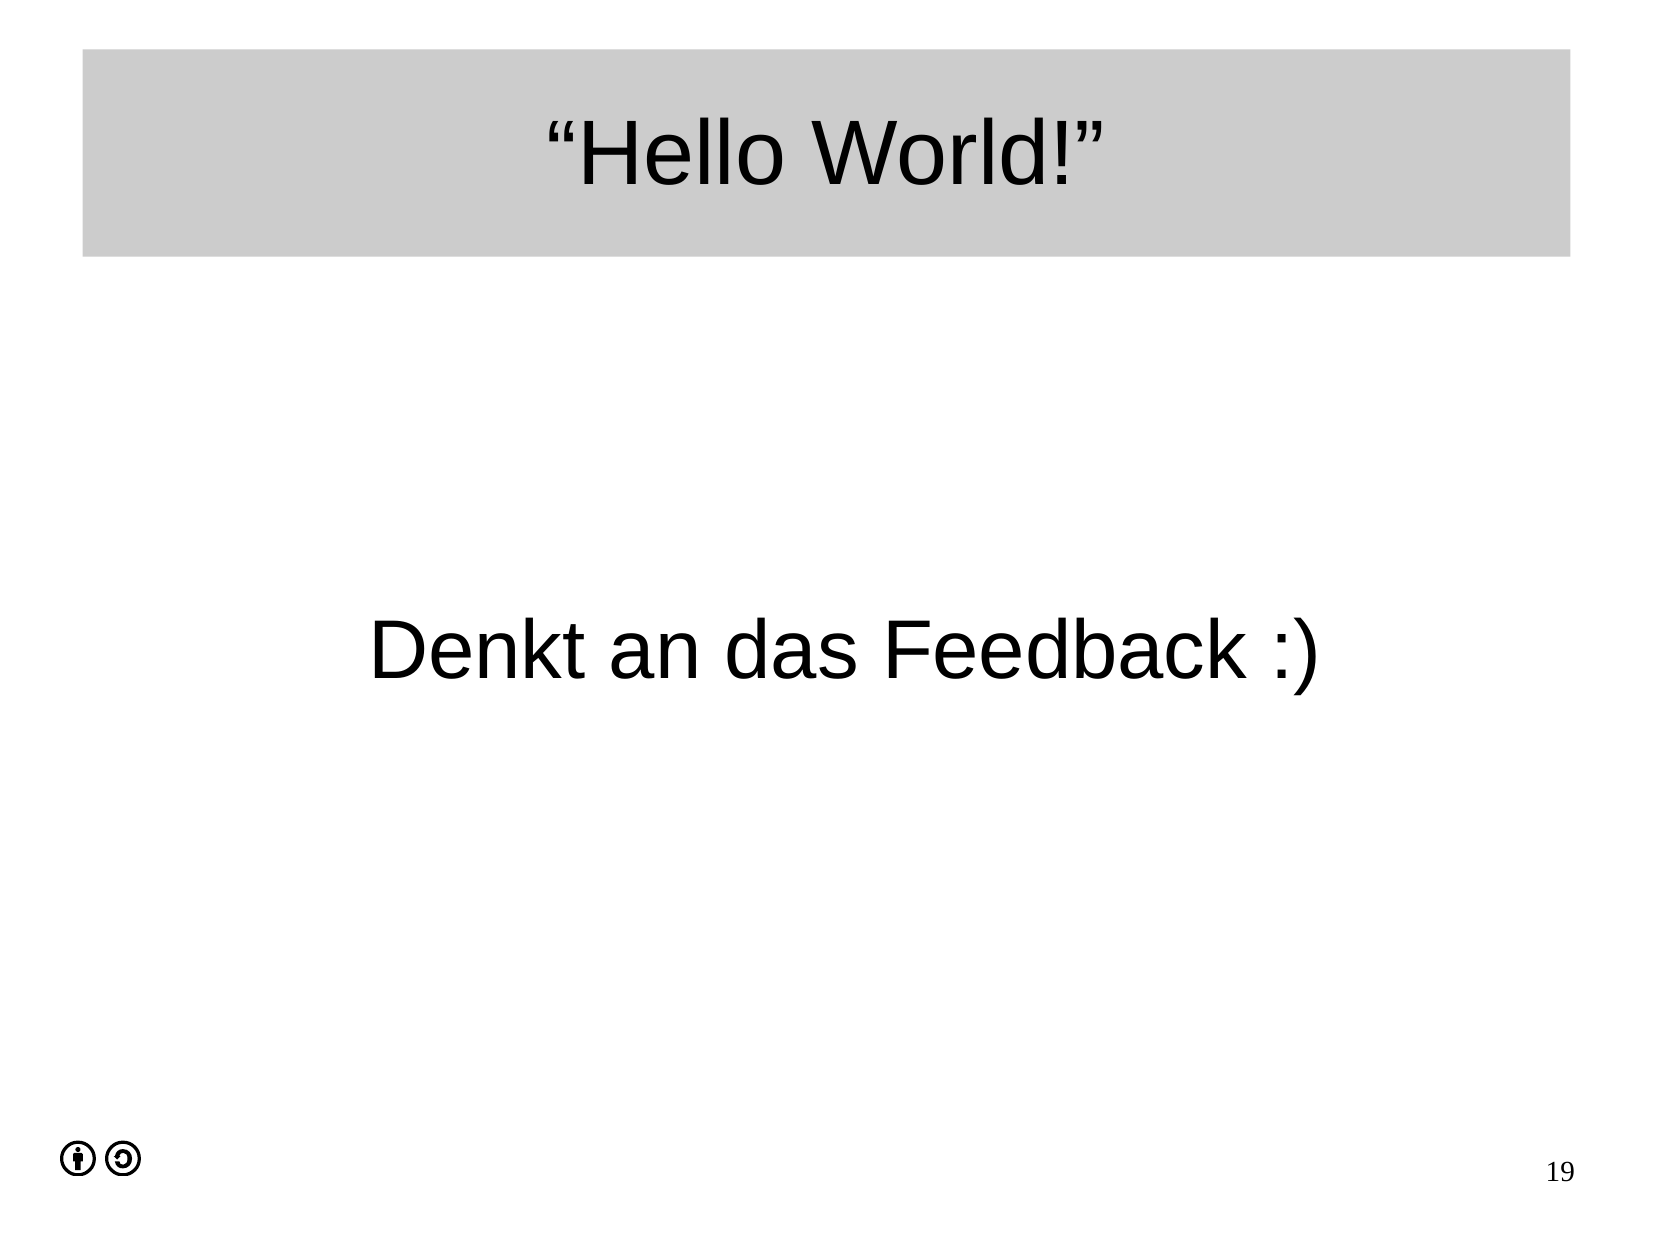

# “Hello World!”
Denkt an das Feedback :)
19